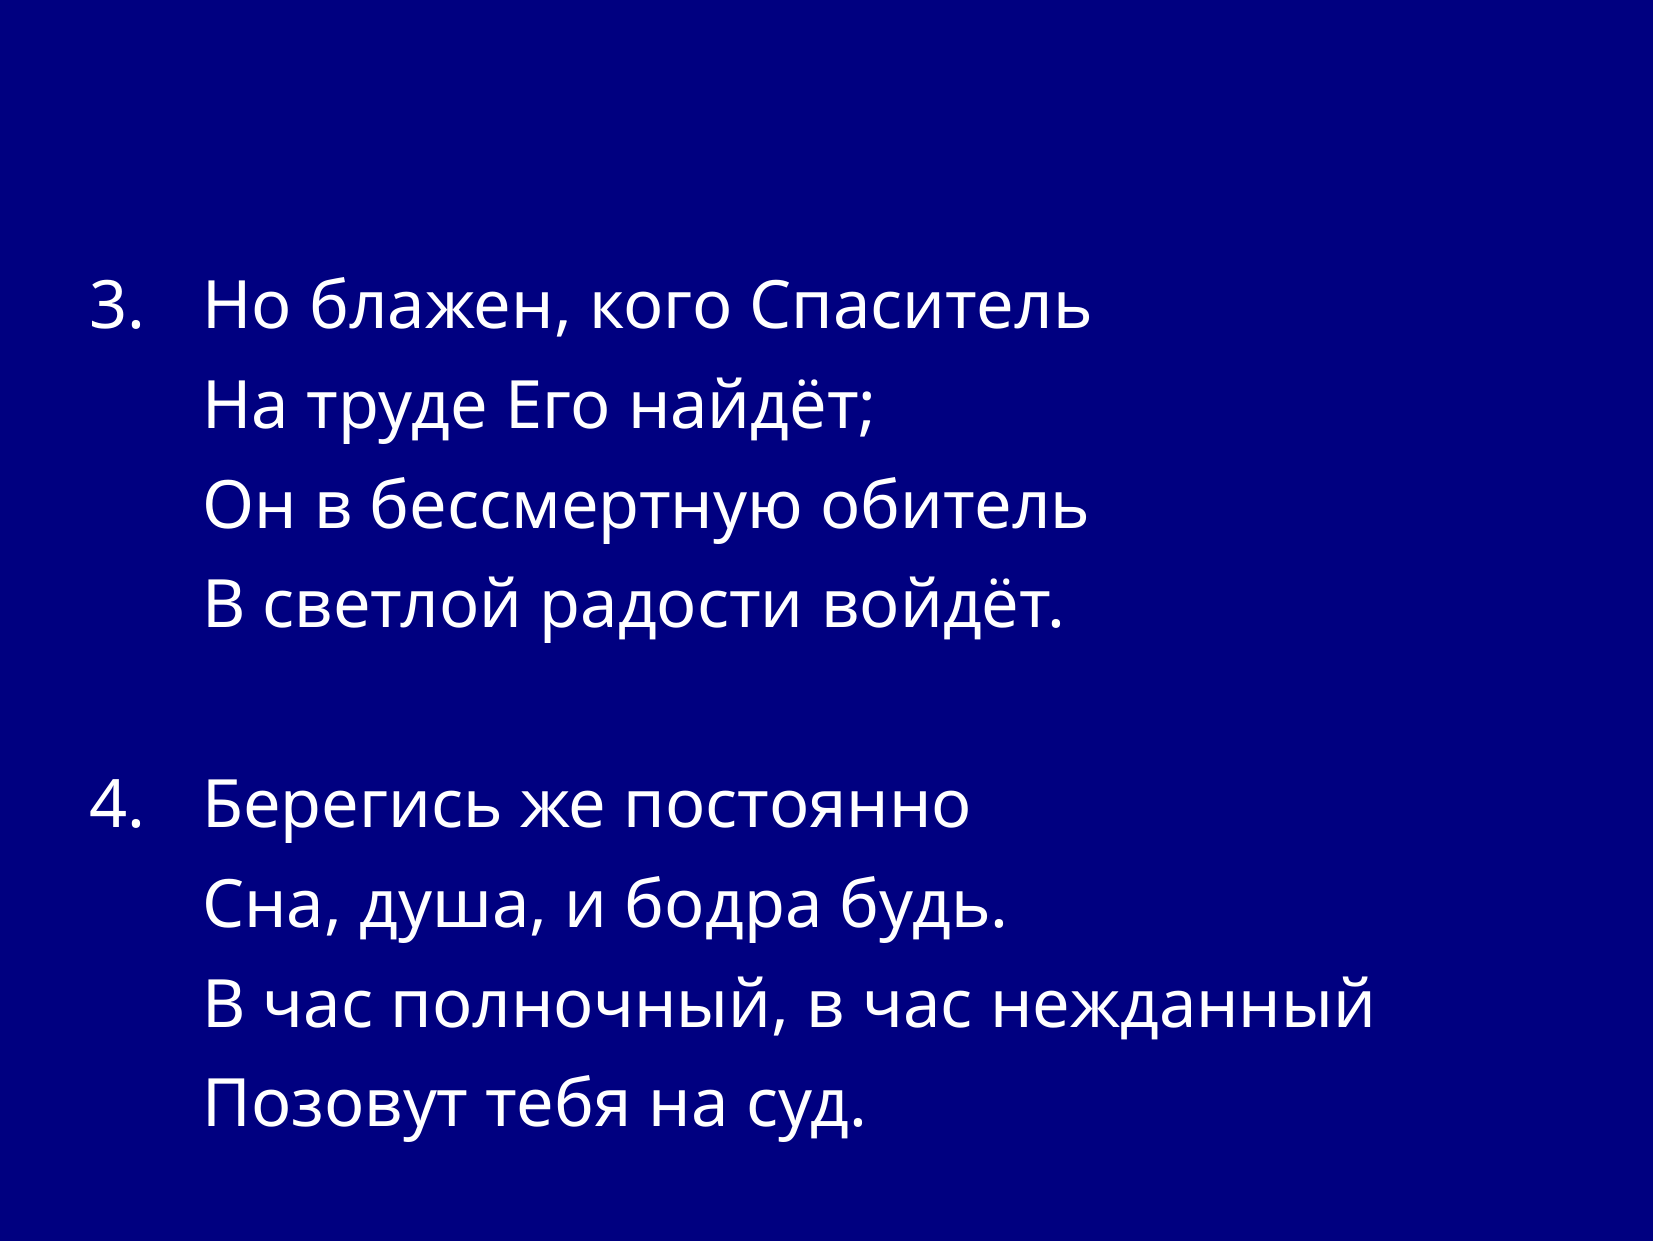

3.	Но блажен, кого Спаситель
	На труде Его найдёт;
	Он в бессмертную обитель
	В светлой радости войдёт.
4.	Берегись же постоянно
	Сна, душа, и бодра будь.
	В час полночный, в час нежданный
	Позовут тебя на суд.